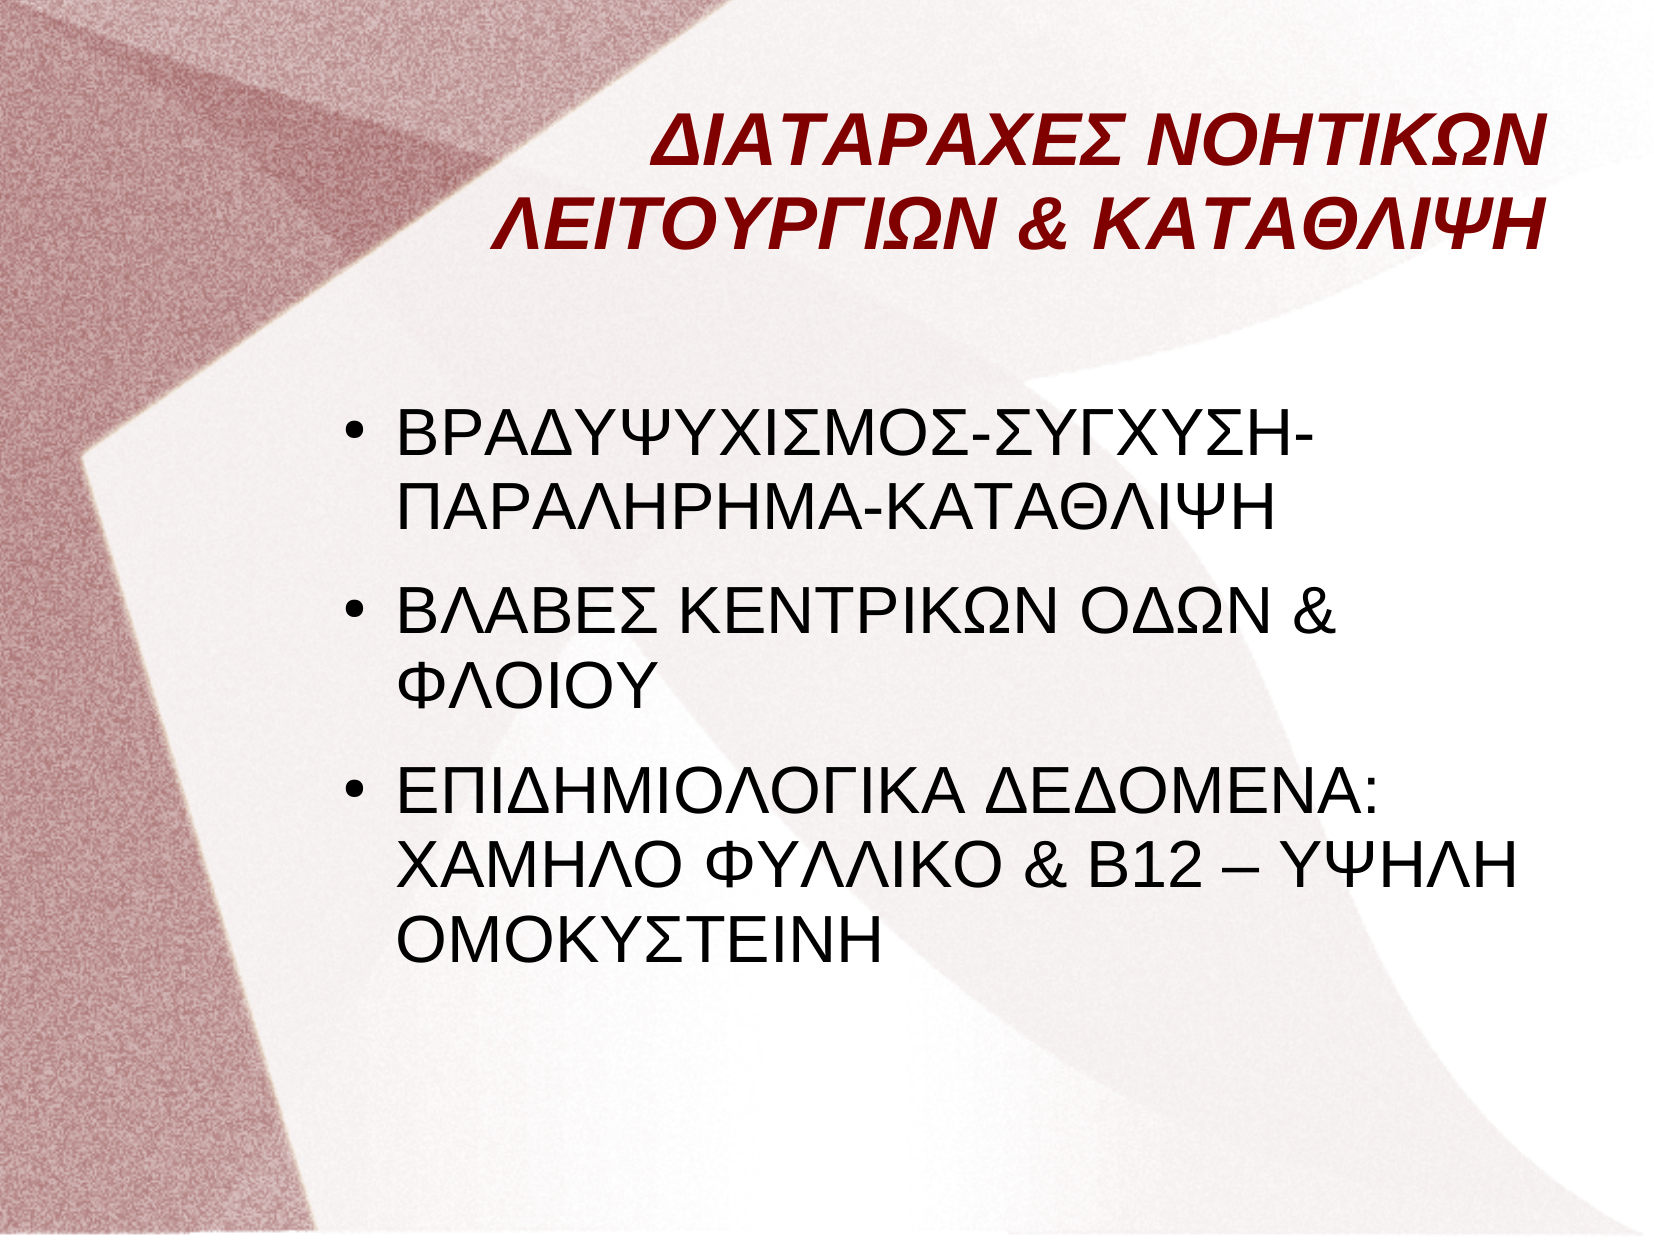

# ΔΙΑΤΑΡΑΧΕΣ ΝΟΗΤΙΚΩΝ ΛΕΙΤΟΥΡΓΙΩΝ & ΚΑΤΑΘΛΙΨΗ
ΒΡΑΔΥΨΥΧΙΣΜΟΣ-ΣΥΓΧΥΣΗ-ΠΑΡΑΛΗΡΗΜΑ-ΚΑΤΑΘΛΙΨΗ
ΒΛΑΒΕΣ ΚΕΝΤΡΙΚΩΝ ΟΔΩΝ & ΦΛΟΙΟΥ
ΕΠΙΔΗΜΙΟΛΟΓΙΚΑ ΔΕΔΟΜΕΝΑ: ΧΑΜΗΛΟ ΦΥΛΛΙΚΟ & Β12 – ΥΨΗΛΗ ΟΜΟΚΥΣΤΕΙΝΗ